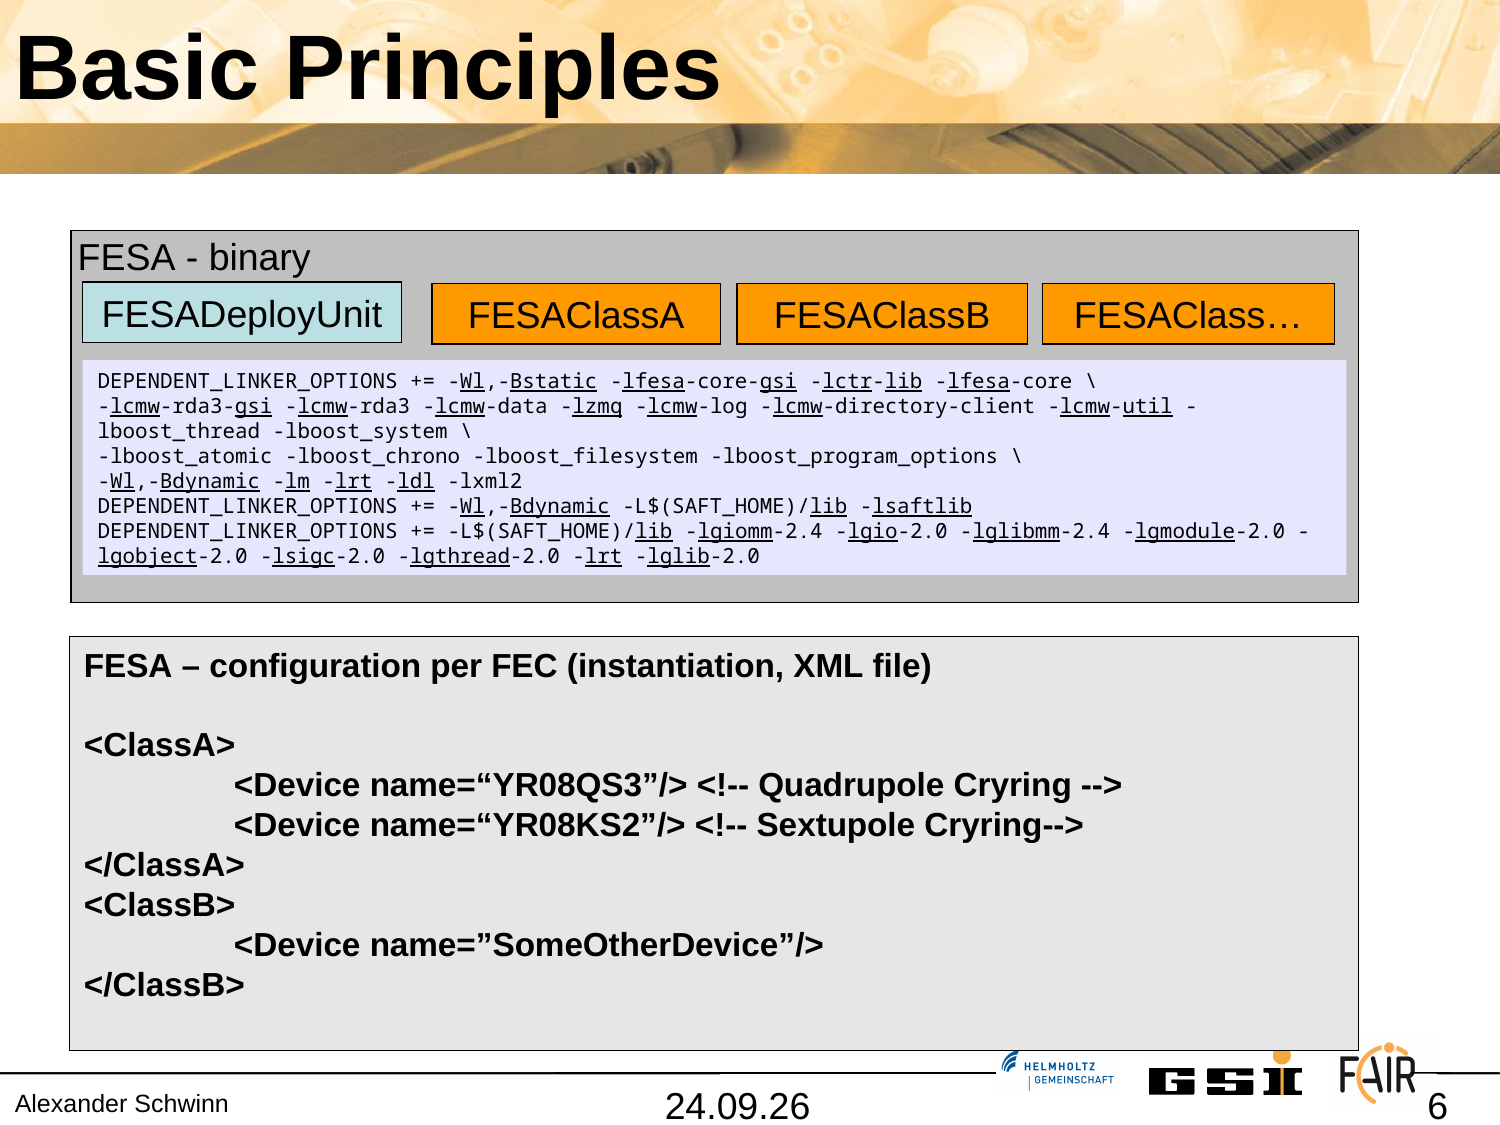

# Basic Principles
FESA - binary
FESADeployUnit
FESAClassA
FESAClass…
FESAClassB
DEPENDENT_LINKER_OPTIONS += -Wl,-Bstatic -lfesa-core-gsi -lctr-lib -lfesa-core \
-lcmw-rda3-gsi -lcmw-rda3 -lcmw-data -lzmq -lcmw-log -lcmw-directory-client -lcmw-util -lboost_thread -lboost_system \
-lboost_atomic -lboost_chrono -lboost_filesystem -lboost_program_options \
-Wl,-Bdynamic -lm -lrt -ldl -lxml2
DEPENDENT_LINKER_OPTIONS += -Wl,-Bdynamic -L$(SAFT_HOME)/lib -lsaftlib
DEPENDENT_LINKER_OPTIONS += -L$(SAFT_HOME)/lib -lgiomm-2.4 -lgio-2.0 -lglibmm-2.4 -lgmodule-2.0 -lgobject-2.0 -lsigc-2.0 -lgthread-2.0 -lrt -lglib-2.0
FESA – configuration per FEC (instantiation, XML file)
<ClassA>
	<Device name=“YR08QS3”/> <!-- Quadrupole Cryring -->
	<Device name=“YR08KS2”/> <!-- Sextupole Cryring-->
</ClassA>
<ClassB>
	<Device name=”SomeOtherDevice”/>
</ClassB>
6